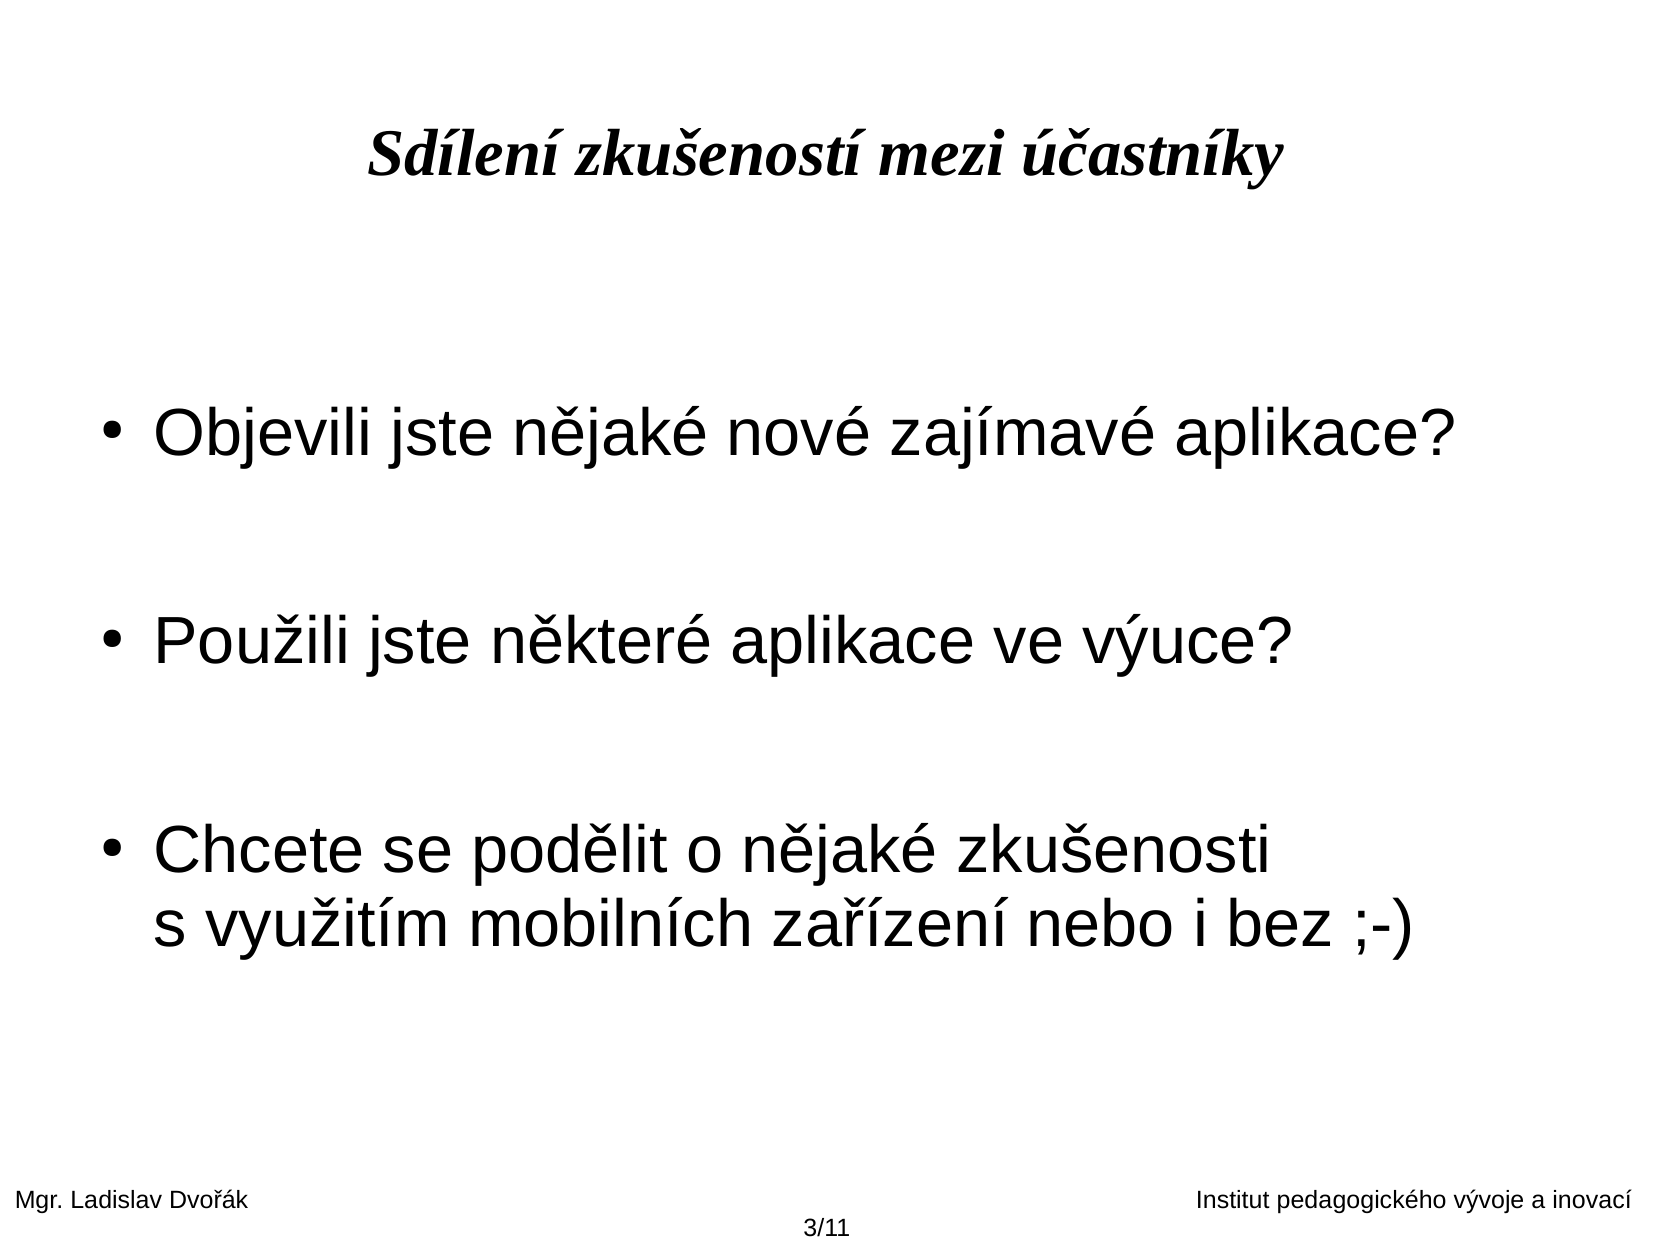

# Sdílení zkušeností mezi účastníky
Objevili jste nějaké nové zajímavé aplikace?
Použili jste některé aplikace ve výuce?
Chcete se podělit o nějaké zkušenosti s využitím mobilních zařízení nebo i bez ;-)
Mgr. Ladislav Dvořák													Institut pedagogického vývoje a inovací